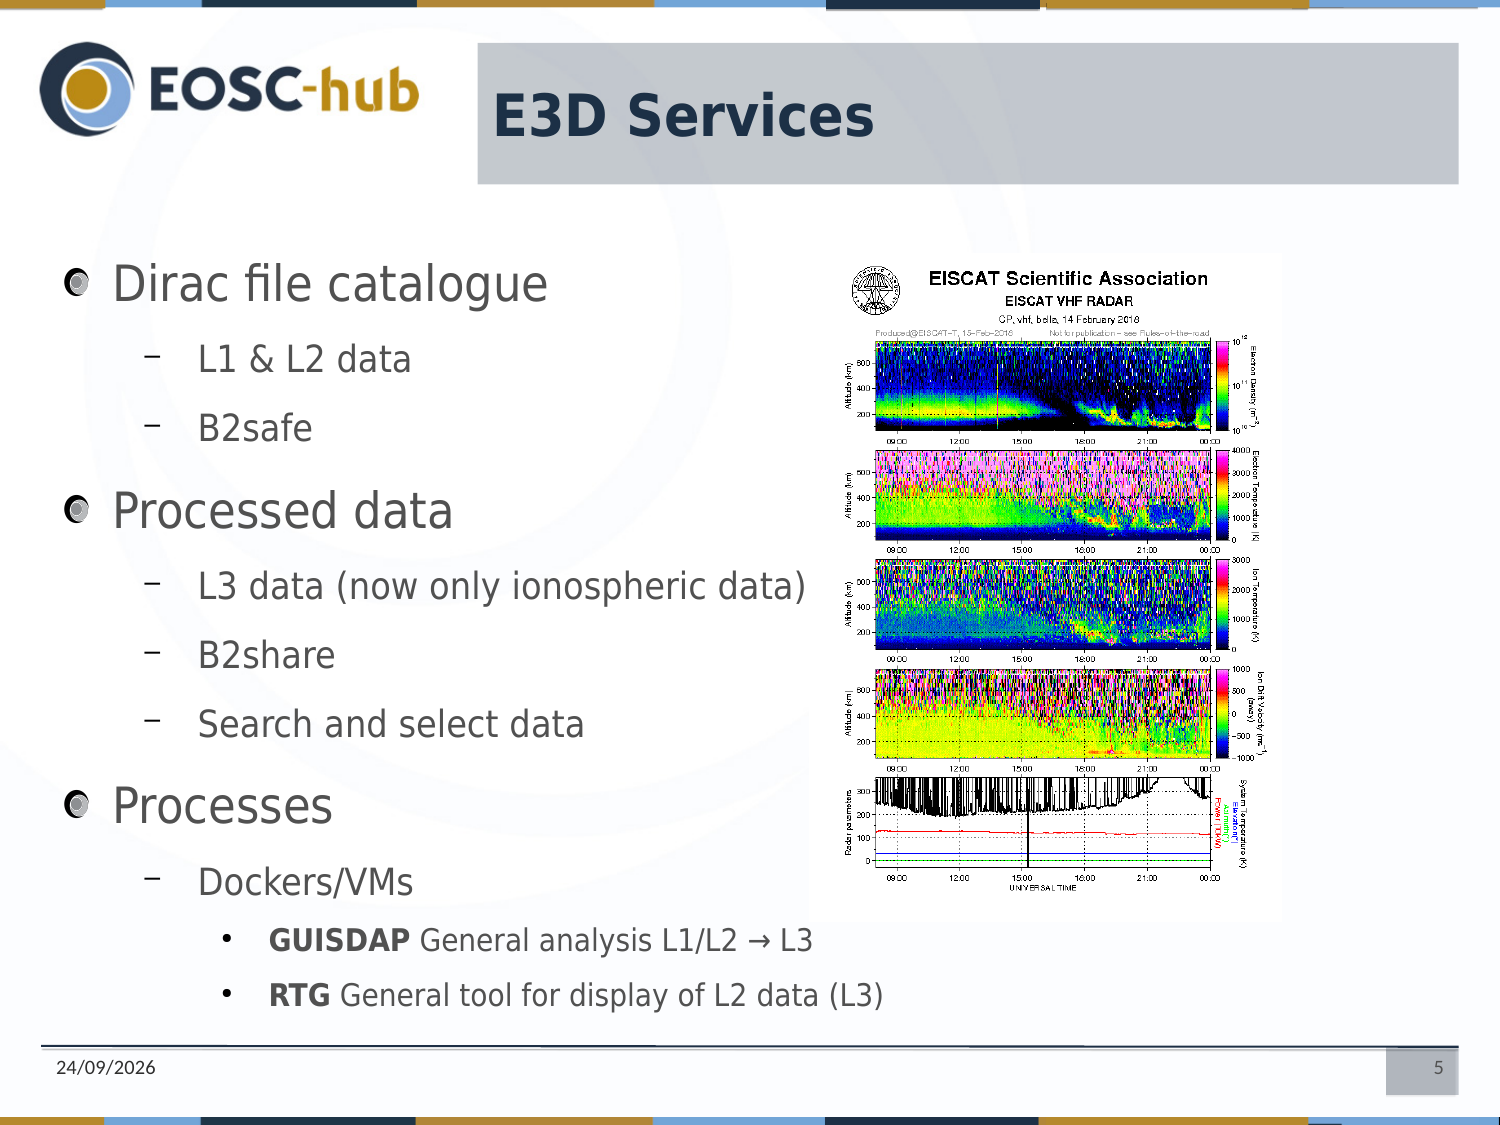

E3D Services
# Dirac file catalogue
L1 & L2 data
B2safe
 Processed data
L3 data (now only ionospheric data)
B2share
Search and select data
 Processes
Dockers/VMs
GUISDAP General analysis L1/L2 → L3
RTG General tool for display of L2 data (L3)